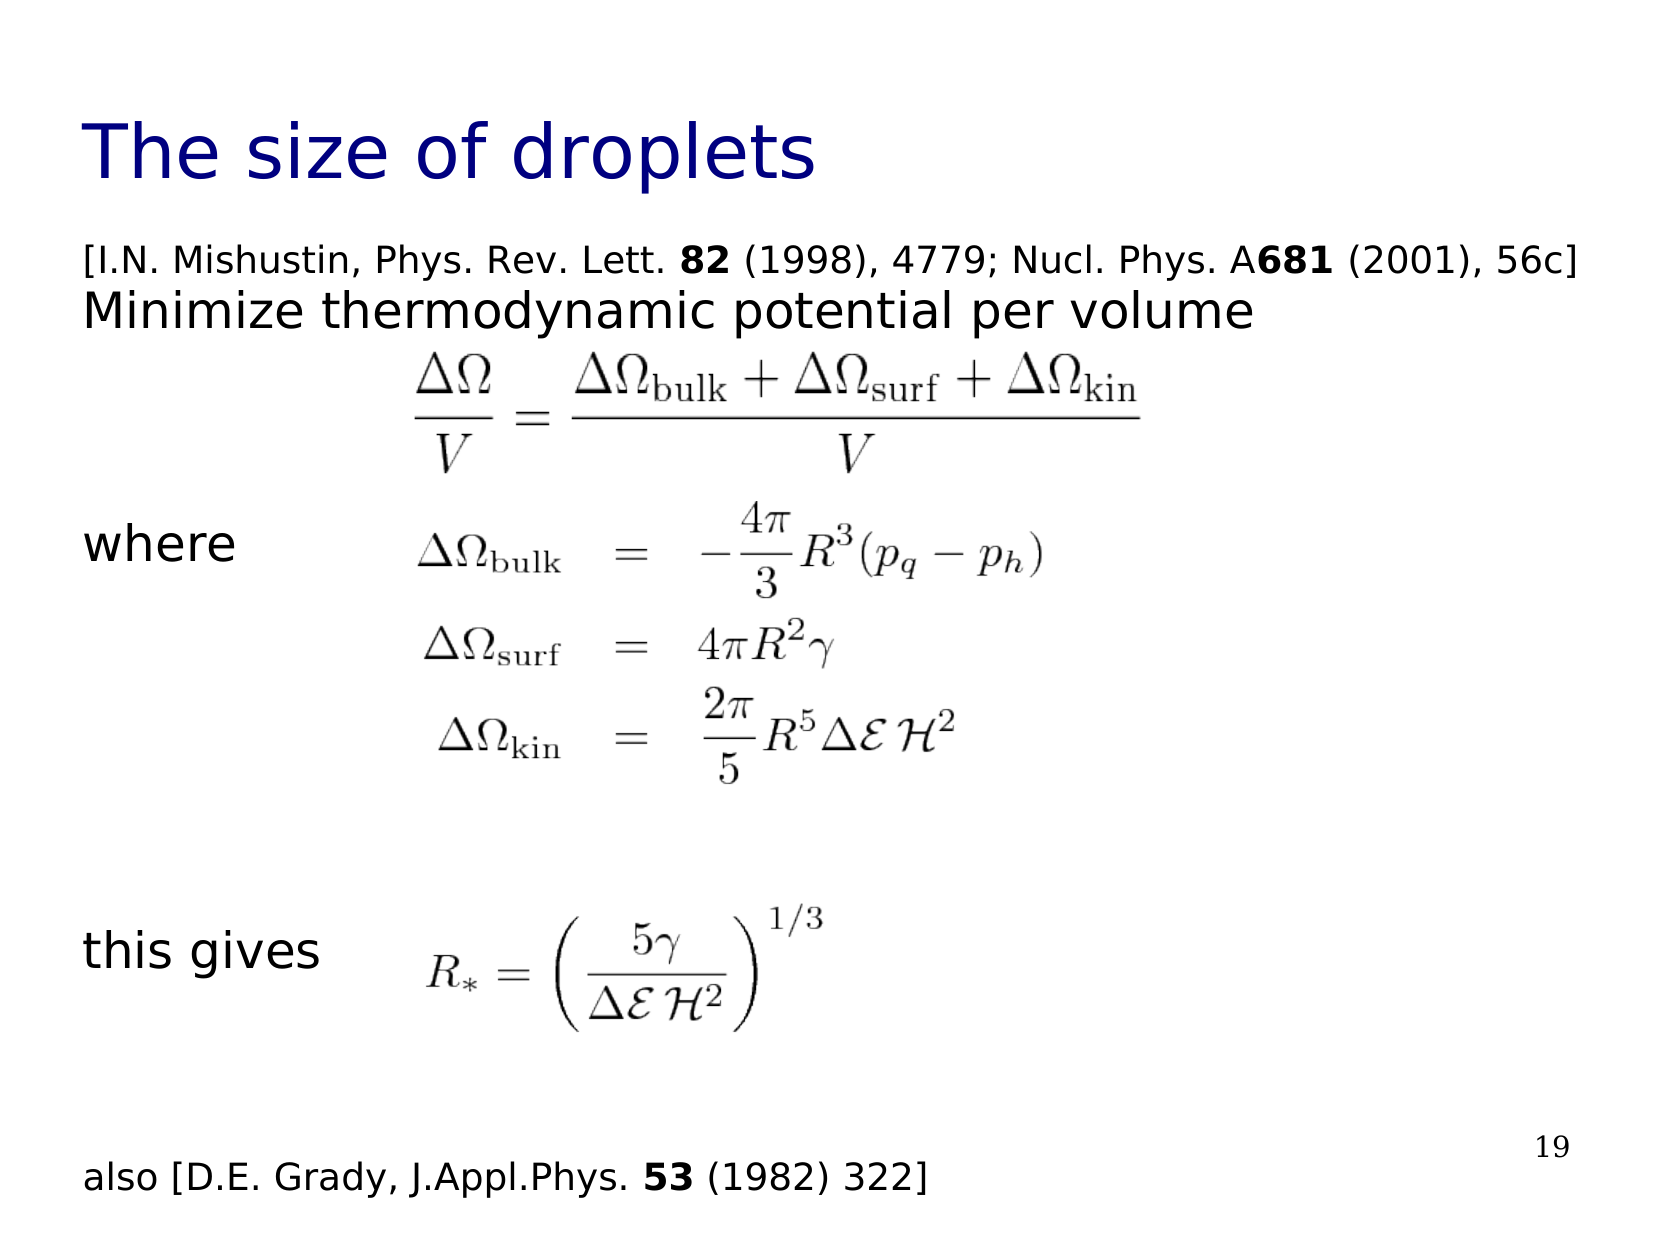

# The size of droplets
[I.N. Mishustin, Phys. Rev. Lett. 82 (1998), 4779; Nucl. Phys. A681 (2001), 56c]
Minimize thermodynamic potential per volume
where
this gives
also [D.E. Grady, J.Appl.Phys. 53 (1982) 322]
19